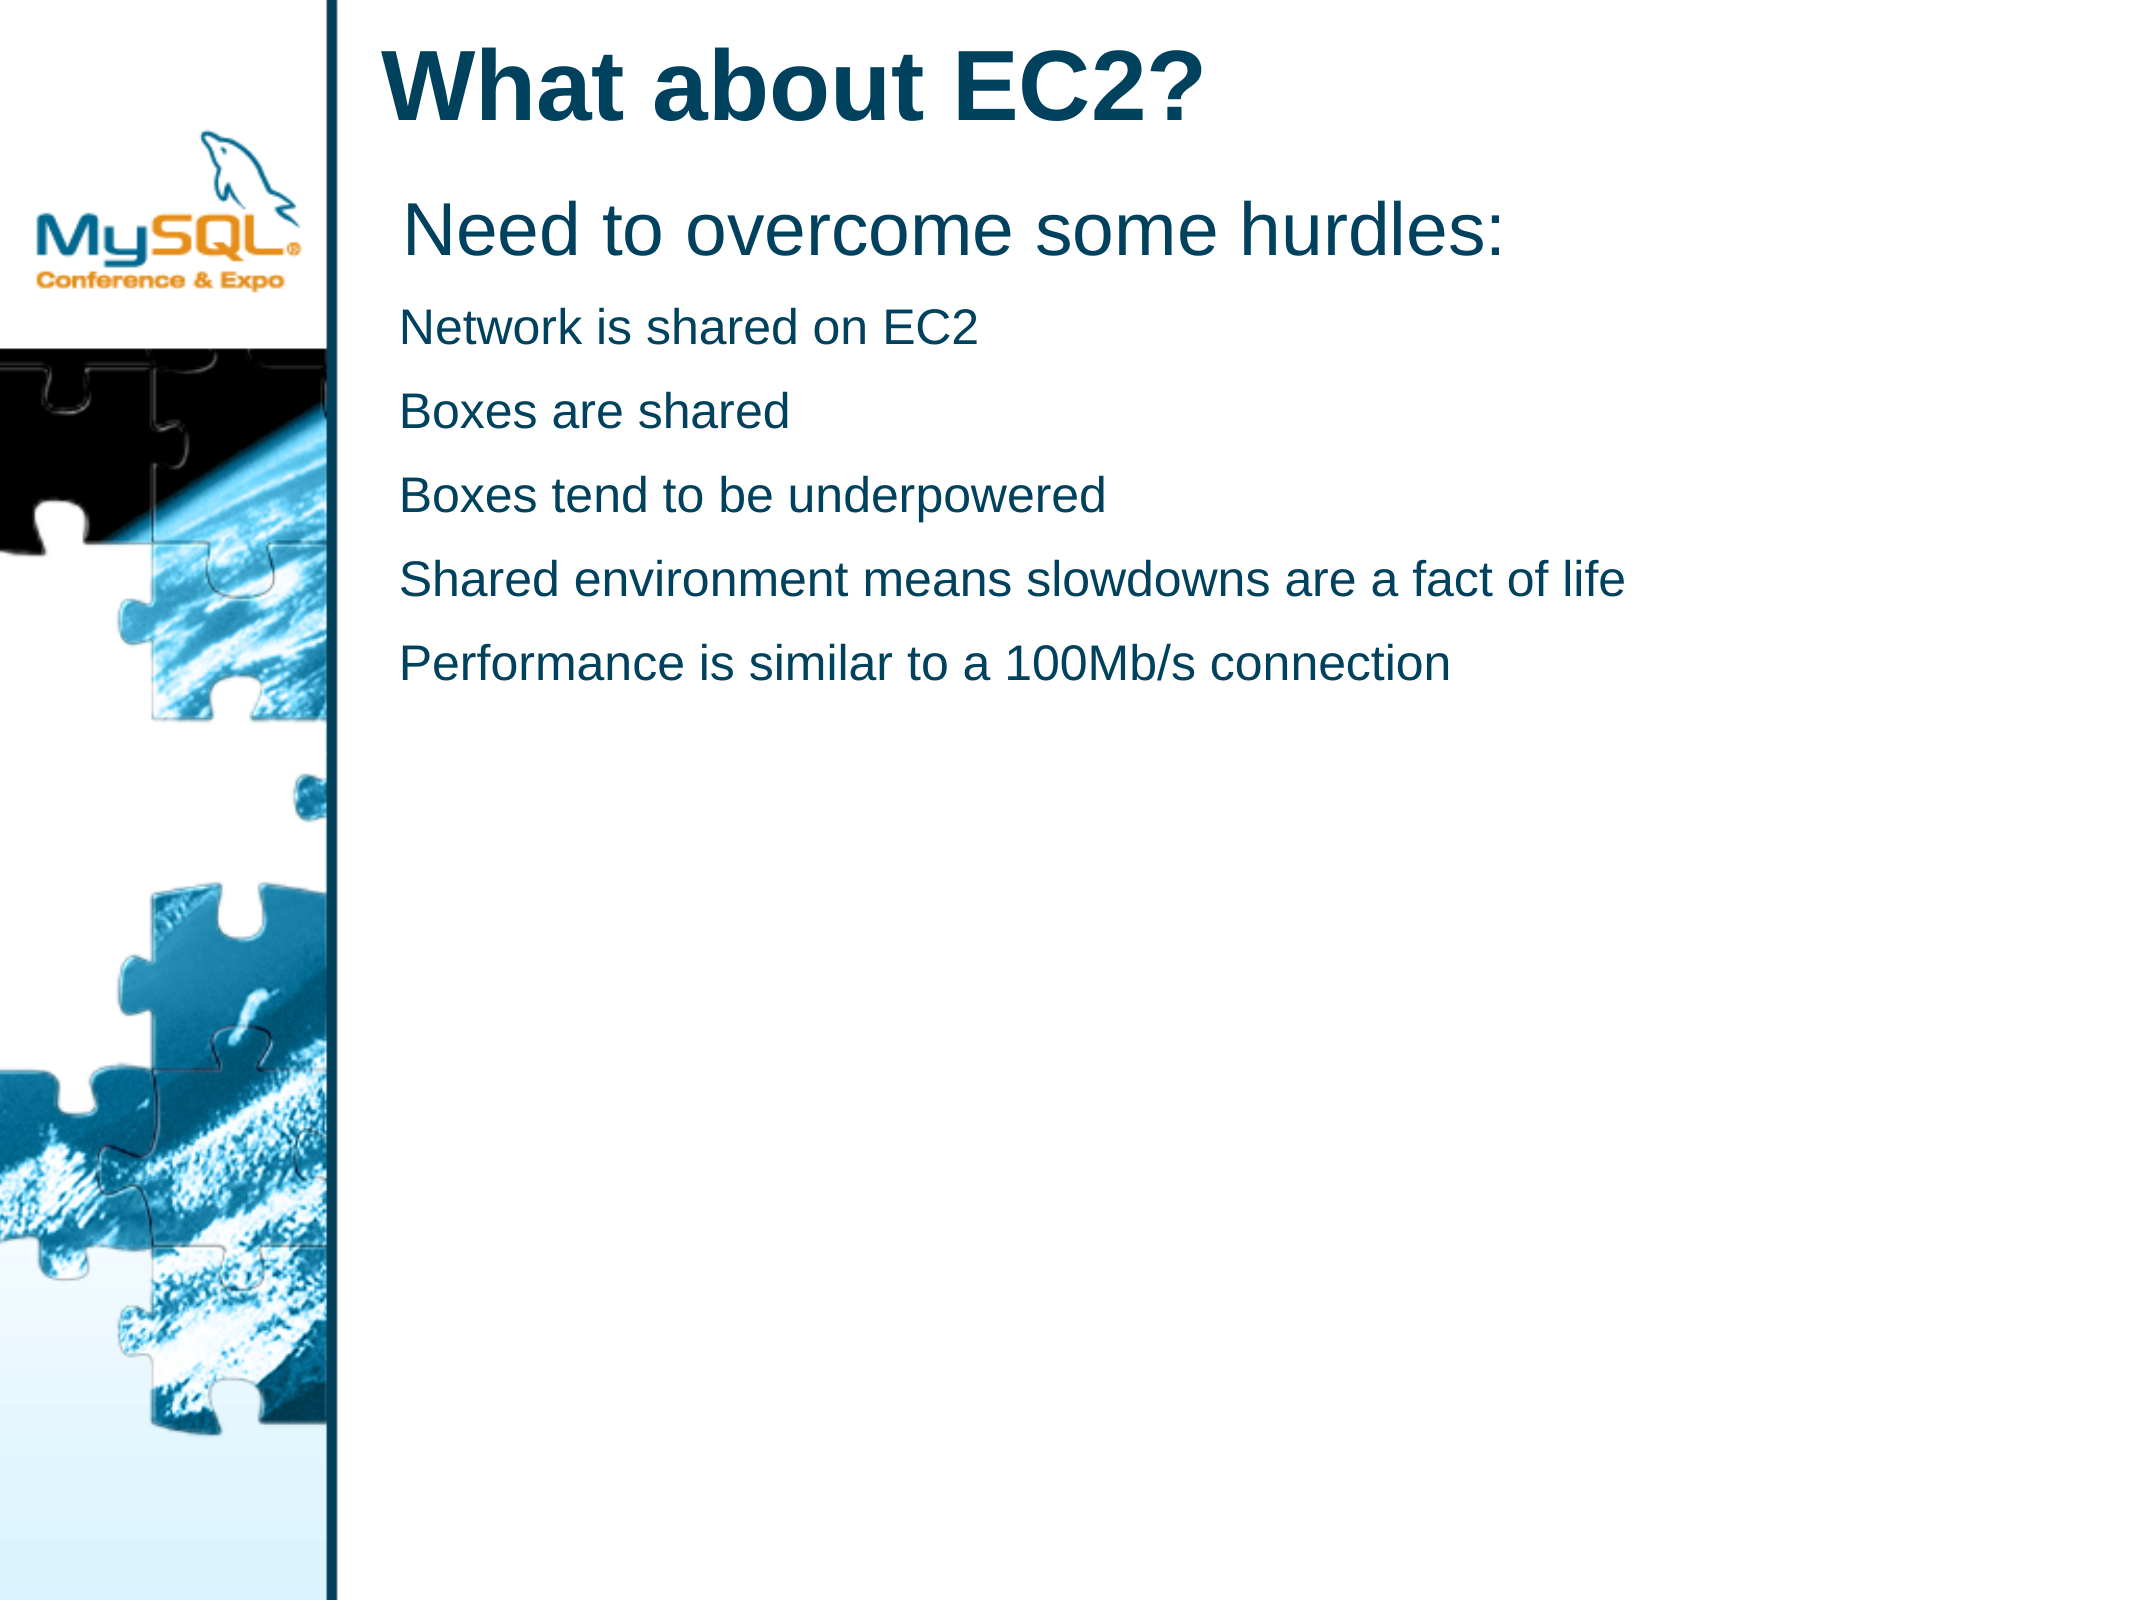

# What about EC2?
Need to overcome some hurdles:
Network is shared on EC2
Boxes are shared
Boxes tend to be underpowered
Shared environment means slowdowns are a fact of life
Performance is similar to a 100Mb/s connection